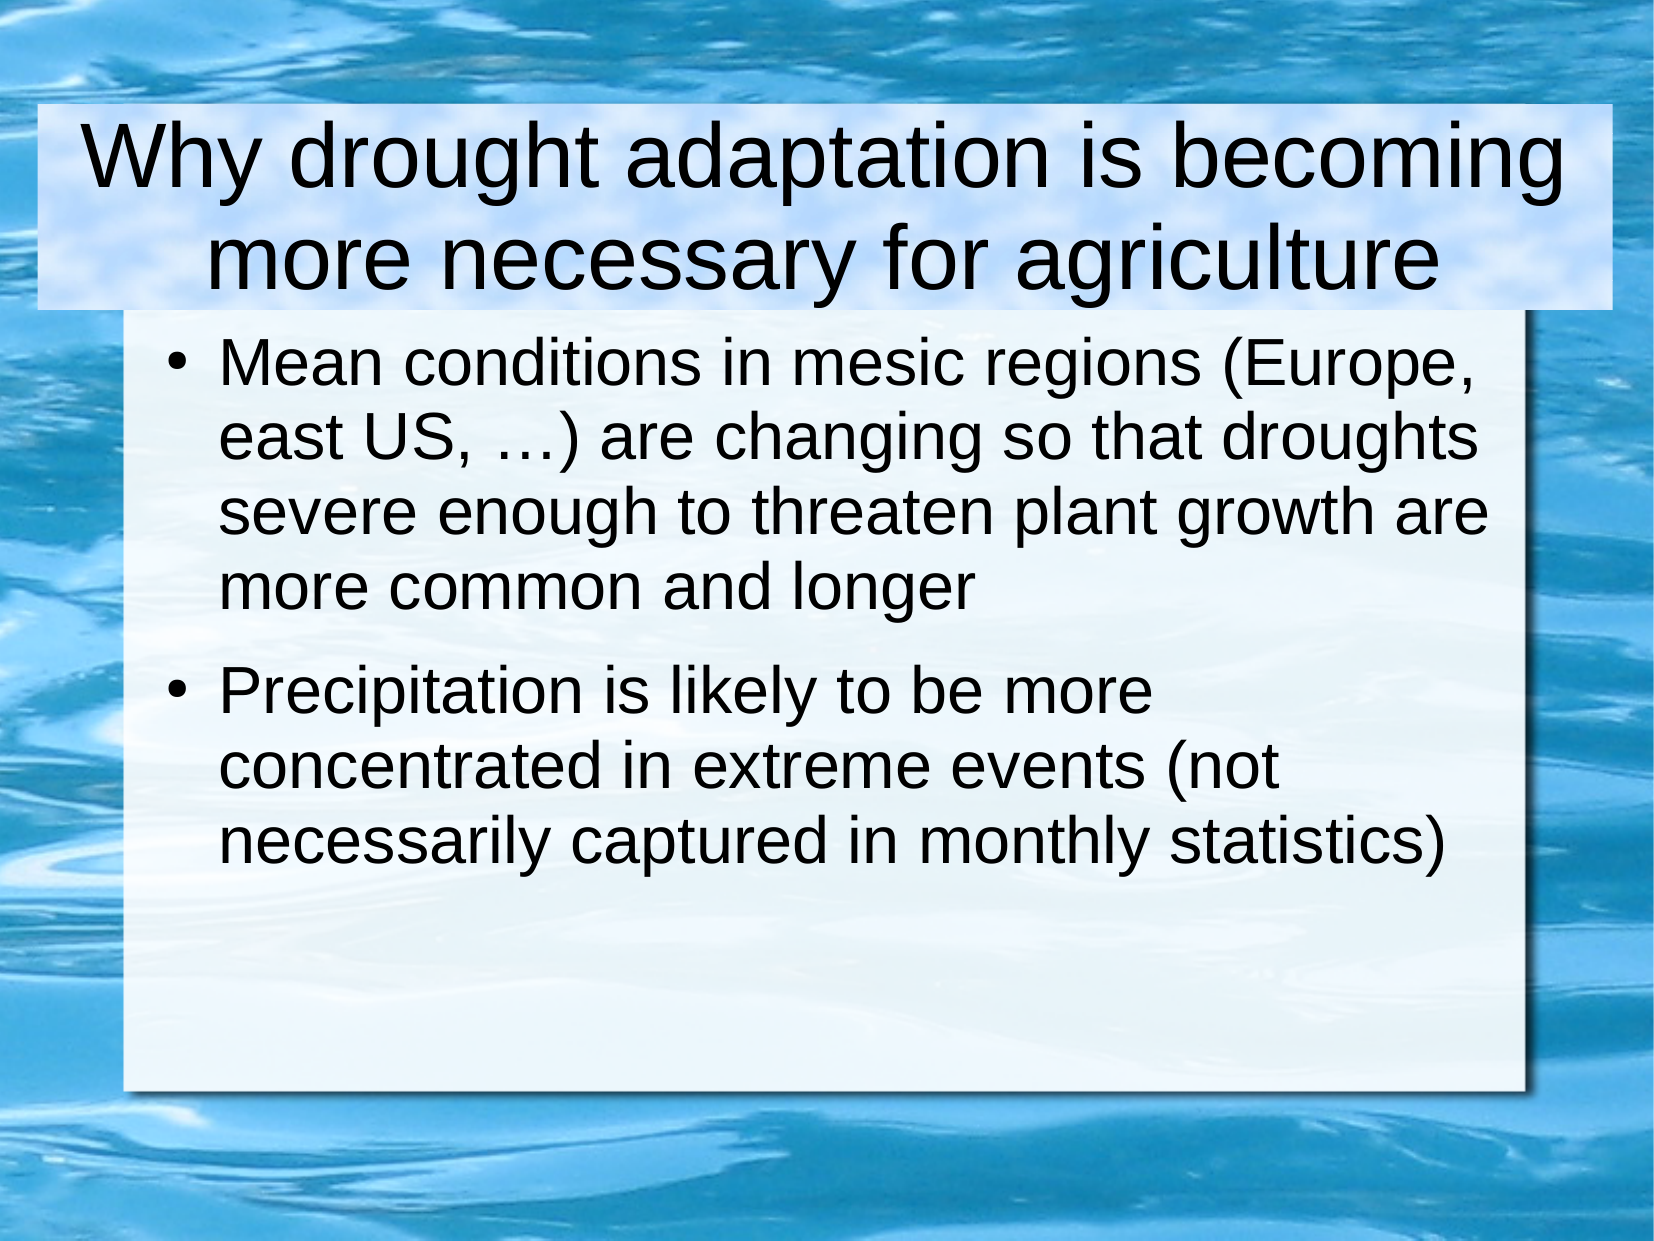

# Why drought adaptation is becoming more necessary for agriculture
Mean conditions in mesic regions (Europe, east US, …) are changing so that droughts severe enough to threaten plant growth are more common and longer
Precipitation is likely to be more concentrated in extreme events (not necessarily captured in monthly statistics)